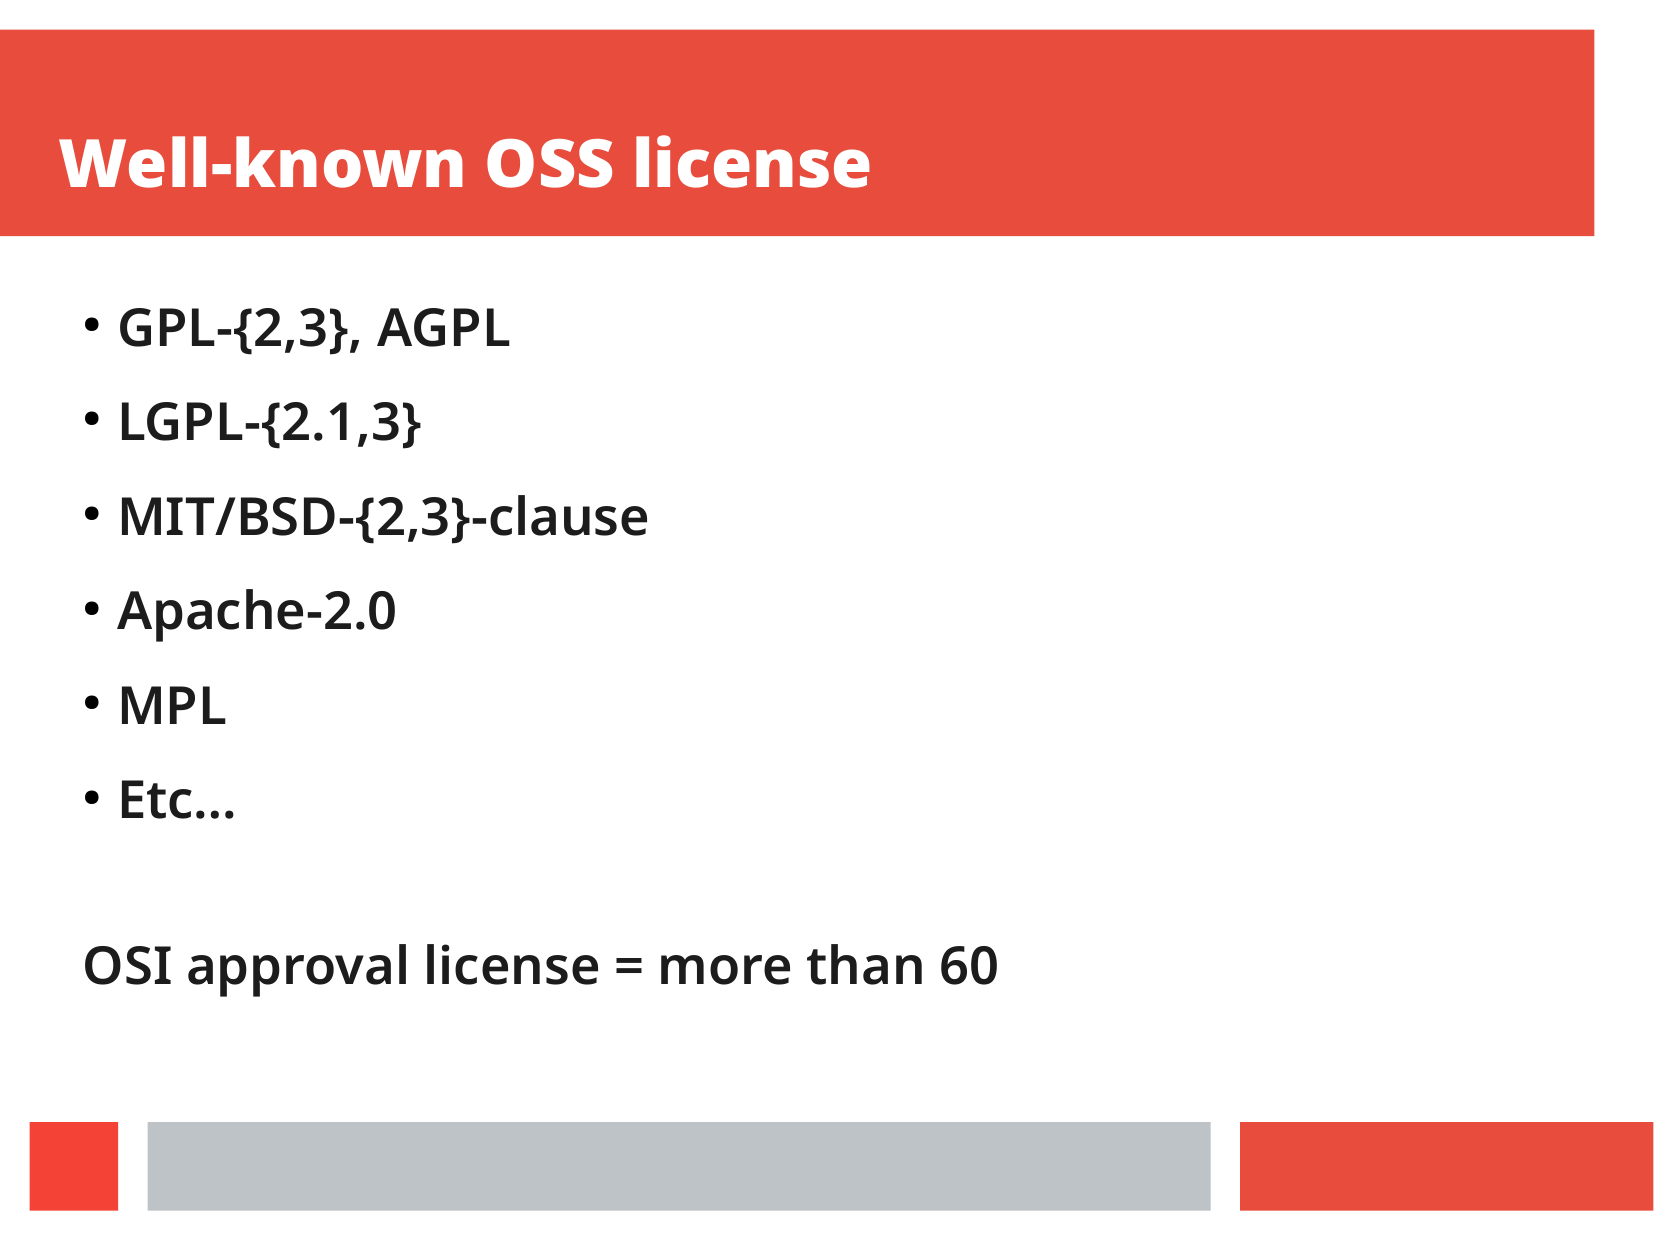

# Well-known OSS license
GPL-{2,3}, AGPL
LGPL-{2.1,3}
MIT/BSD-{2,3}-clause
Apache-2.0
MPL
Etc…
OSI approval license = more than 60